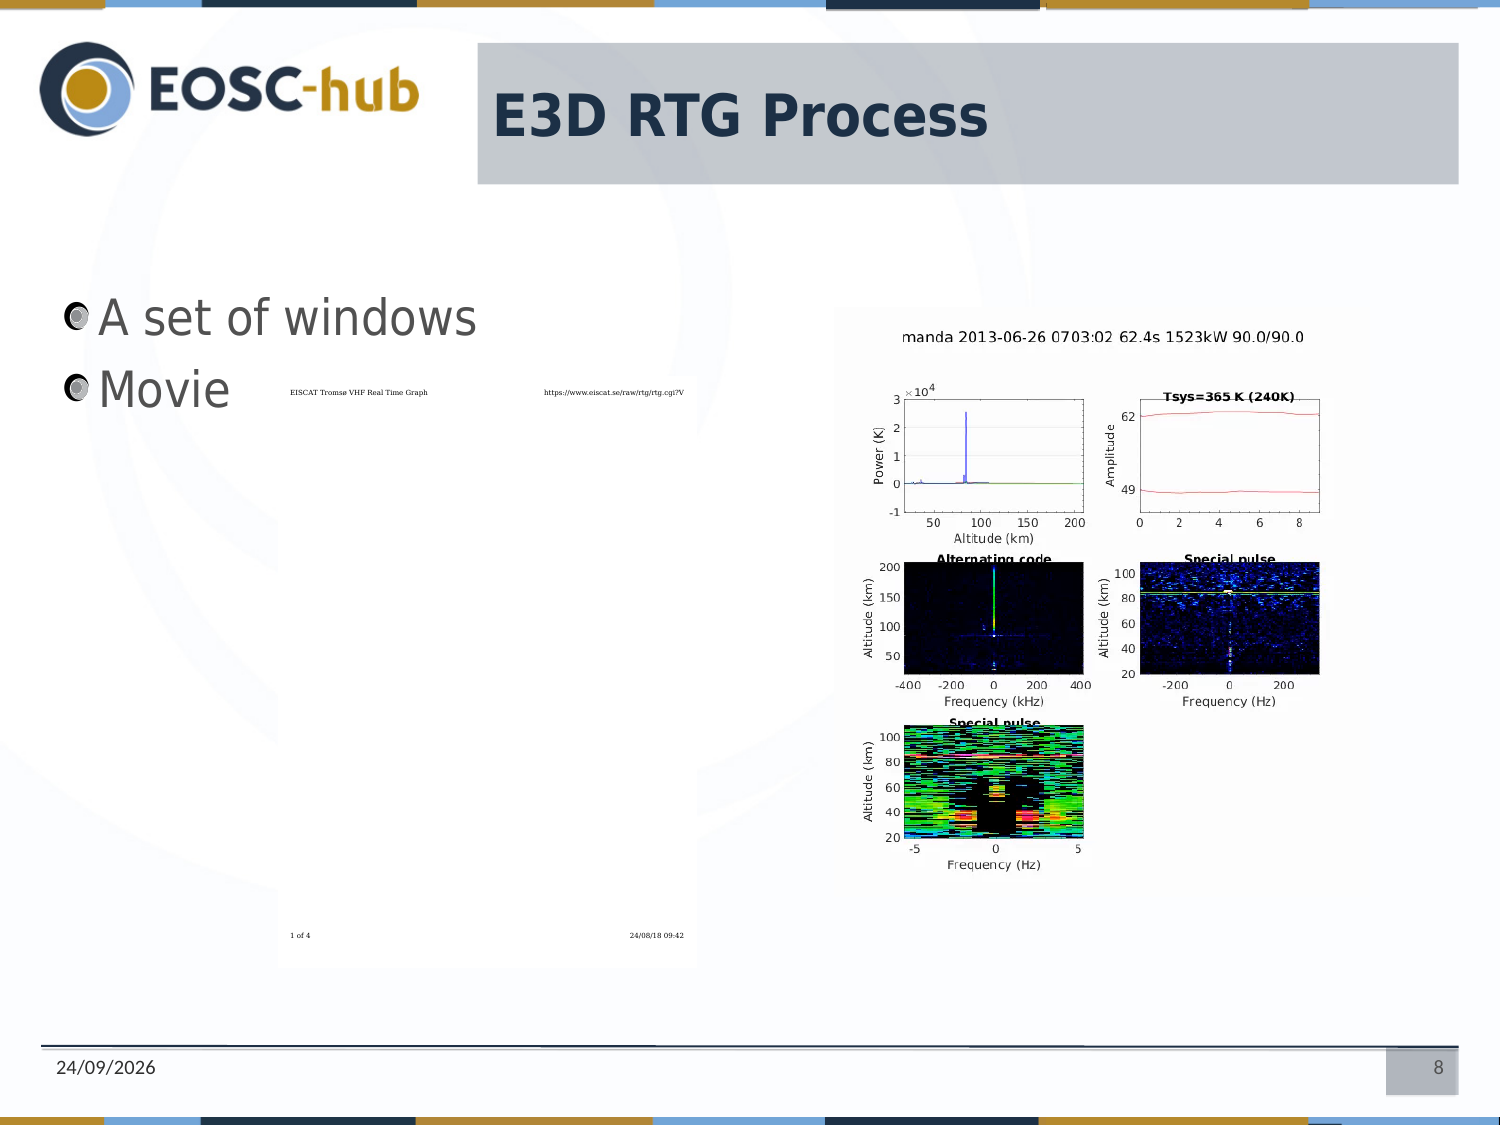

E3D RTG Process
# A set of windows
Movie